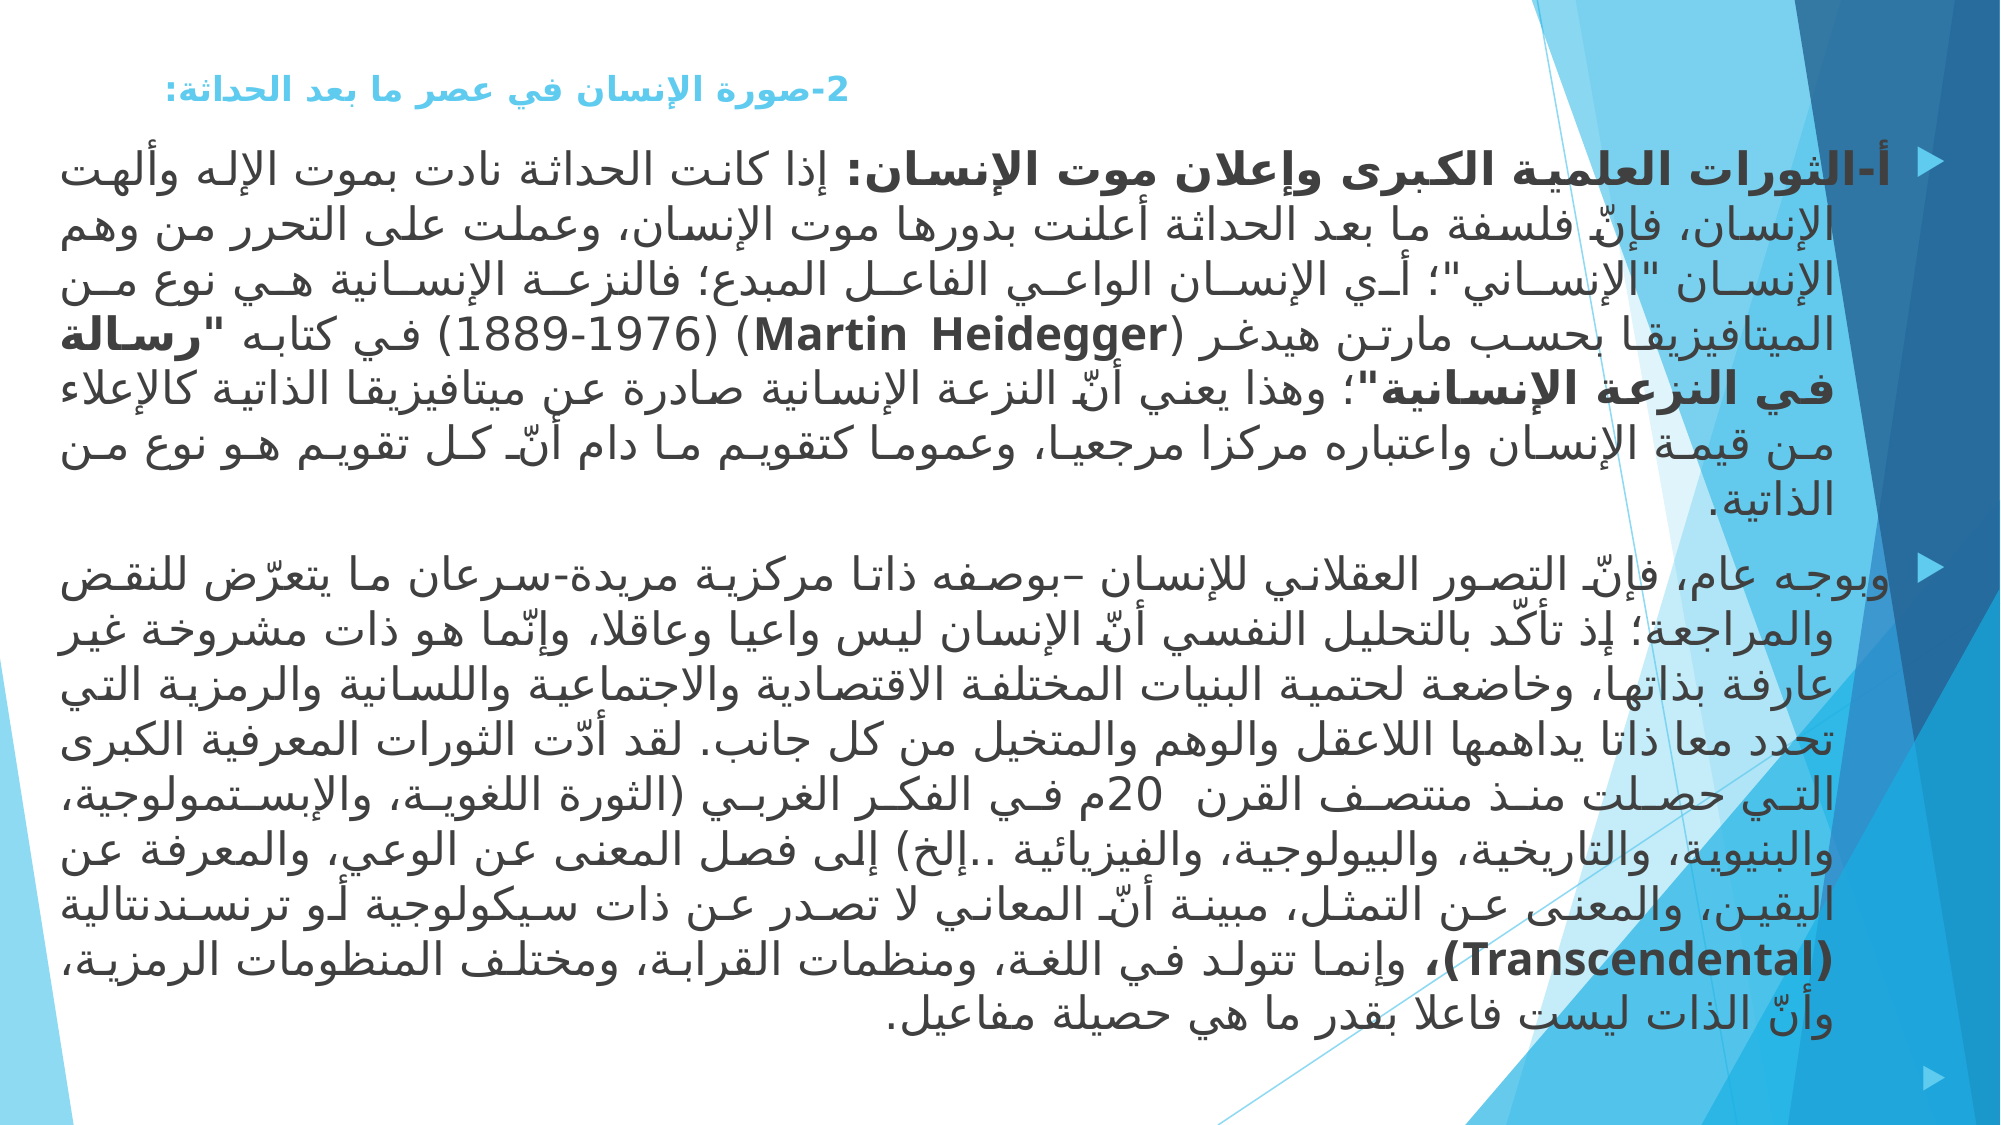

# 2-صورة الإنسان في عصر ما بعد الحداثة:
أ-الثورات العلمية الكبرى وإعلان موت الإنسان: إذا كانت الحداثة نادت بموت الإله وألهت الإنسان، فإنّ فلسفة ما بعد الحداثة أعلنت بدورها موت الإنسان، وعملت على التحرر من وهم الإنسان "الإنساني"؛ أي الإنسان الواعي الفاعل المبدع؛ فالنزعة الإنسانية هي نوع من الميتافيزيقا بحسب مارتن هيدغر (Martin Heidegger) (1889-1976) في كتابه "رسالة في النزعة الإنسانية"؛ وهذا يعني أنّ النزعة الإنسانية صادرة عن ميتافيزيقا الذاتية كالإعلاء من قيمة الإنسان واعتباره مركزا مرجعيا، وعموما كتقويم ما دام أنّ كل تقويم هو نوع من الذاتية.
وبوجه عام، فإنّ التصور العقلاني للإنسان –بوصفه ذاتا مركزية مريدة-سرعان ما يتعرّض للنقض والمراجعة؛ إذ تأكّد بالتحليل النفسي أنّ الإنسان ليس واعيا وعاقلا، وإنّما هو ذات مشروخة غير عارفة بذاتها، وخاضعة لحتمية البنيات المختلفة الاقتصادية والاجتماعية واللسانية والرمزية التي تحدد معا ذاتا يداهمها اللاعقل والوهم والمتخيل من كل جانب. لقد أدّت الثورات المعرفية الكبرى التي حصلت منذ منتصف القرن 20م في الفكر الغربي (الثورة اللغوية، والإبستمولوجية، والبنيوية، والتاريخية، والبيولوجية، والفيزيائية ..إلخ) إلى فصل المعنى عن الوعي، والمعرفة عن اليقين، والمعنى عن التمثل، مبينة أنّ المعاني لا تصدر عن ذات سيكولوجية أو ترنسندنتالية (Transcendental)، وإنما تتولد في اللغة، ومنظمات القرابة، ومختلف المنظومات الرمزية، وأنّ الذات ليست فاعلا بقدر ما هي حصيلة مفاعيل.